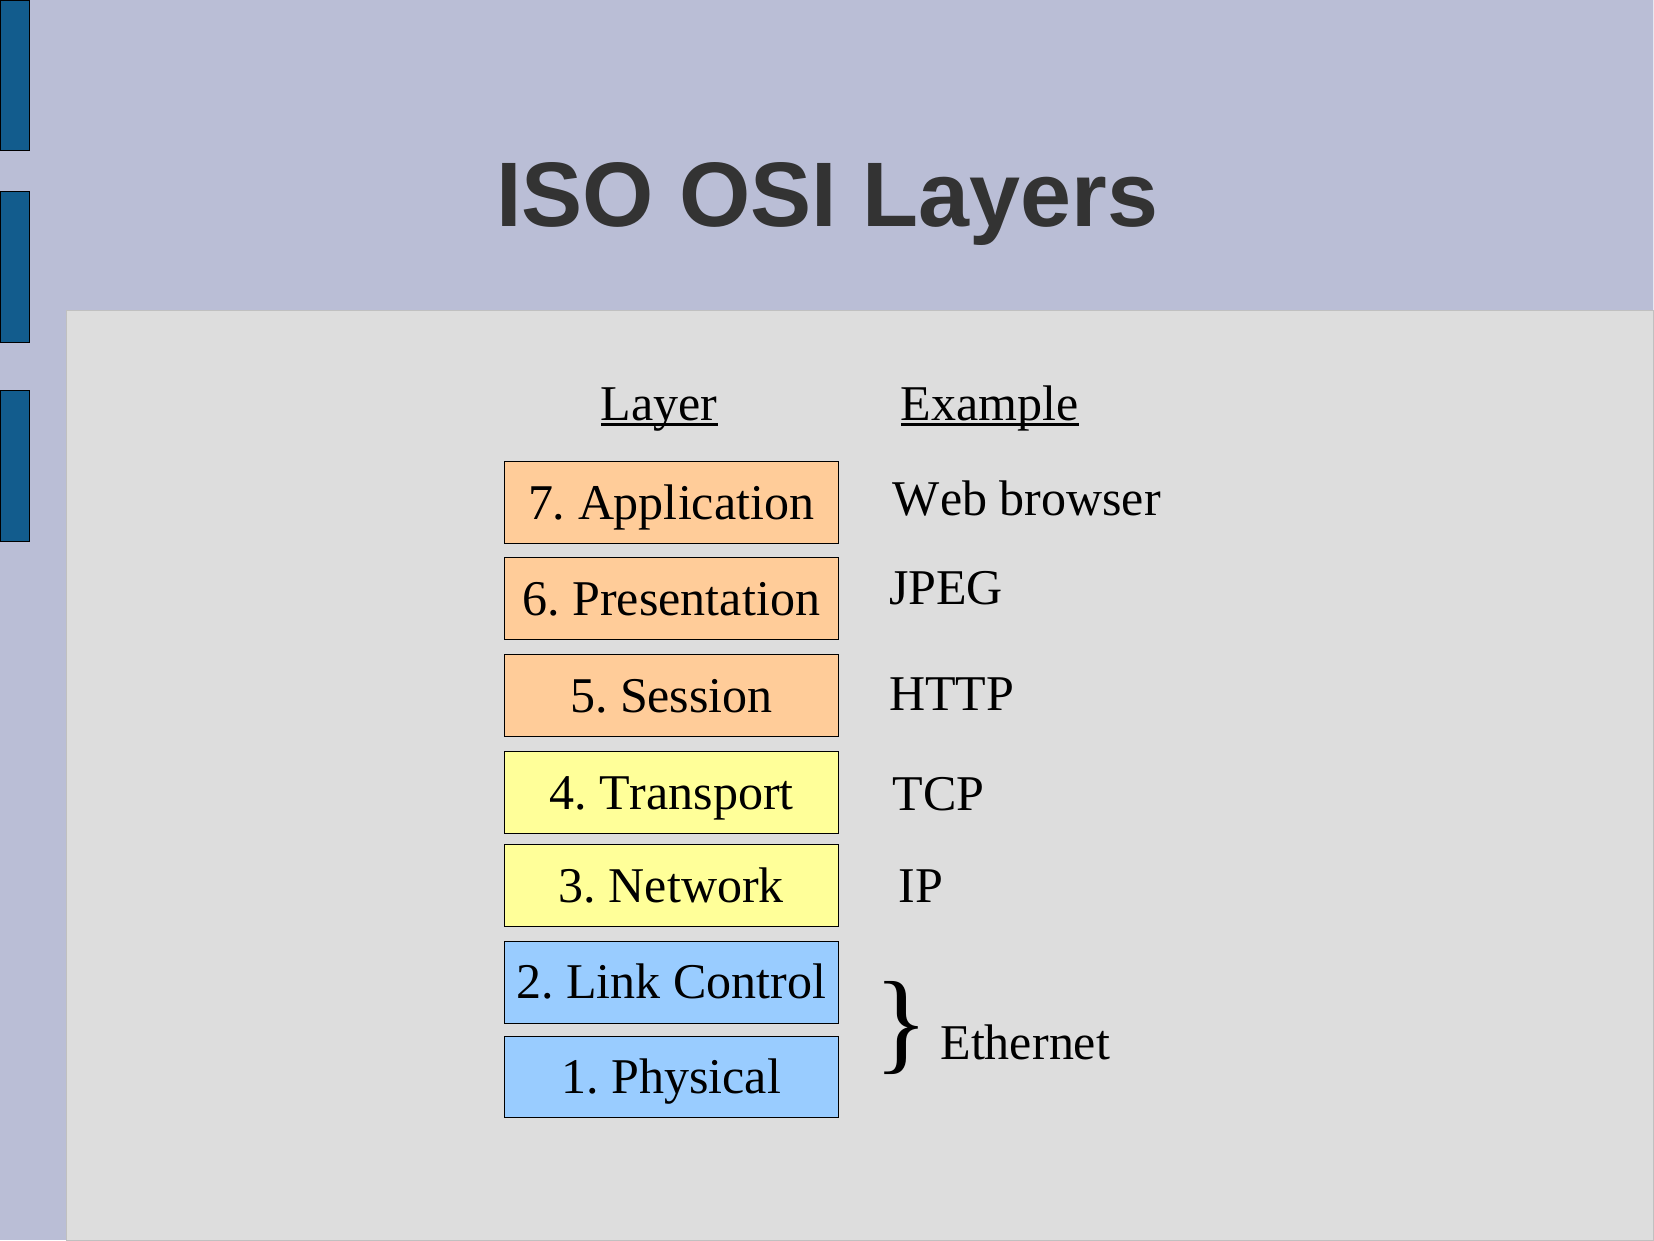

# ISO OSI Layers
Layer			Example
7. Application
Web browser
6. Presentation
JPEG
5. Session
HTTP
4. Transport
TCP
3. Network
IP
2. Link Control
} Ethernet
1. Physical